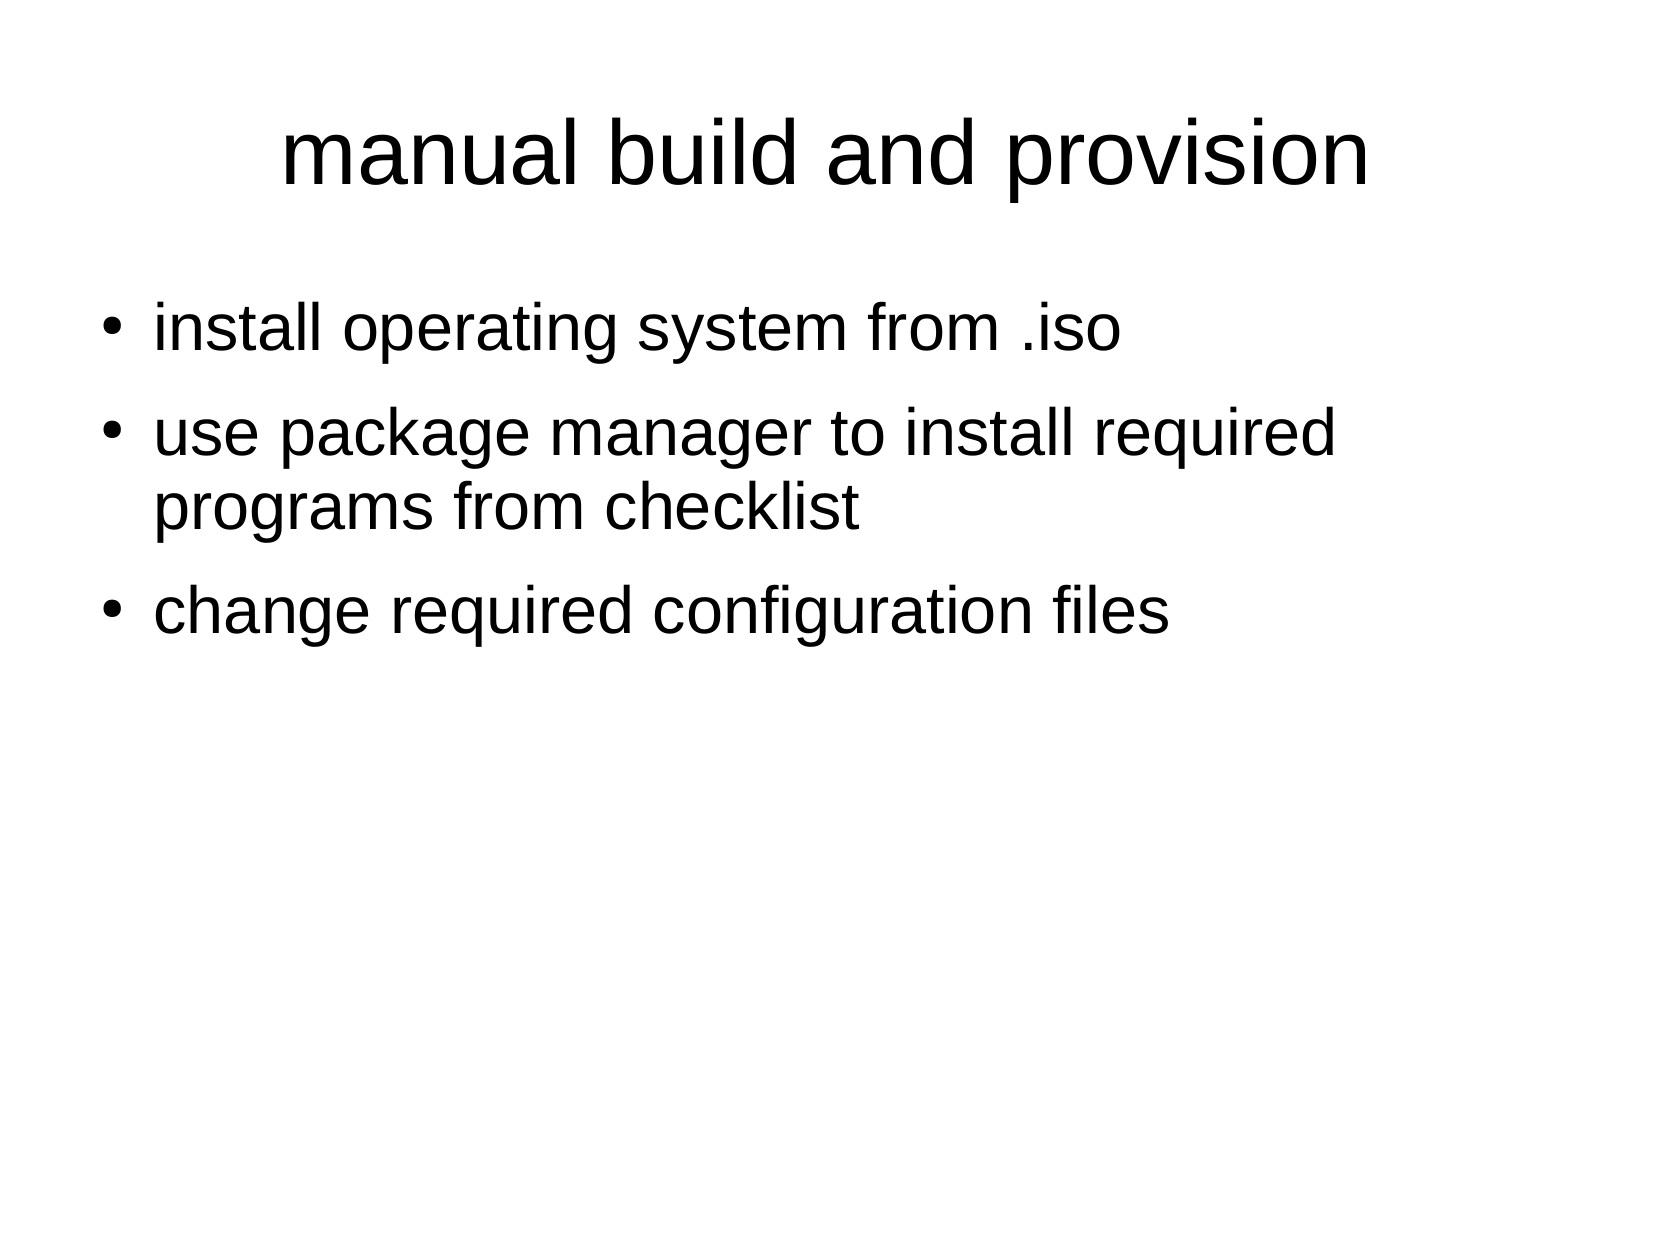

# manual build and provision
install operating system from .iso
use package manager to install required programs from checklist
change required configuration files